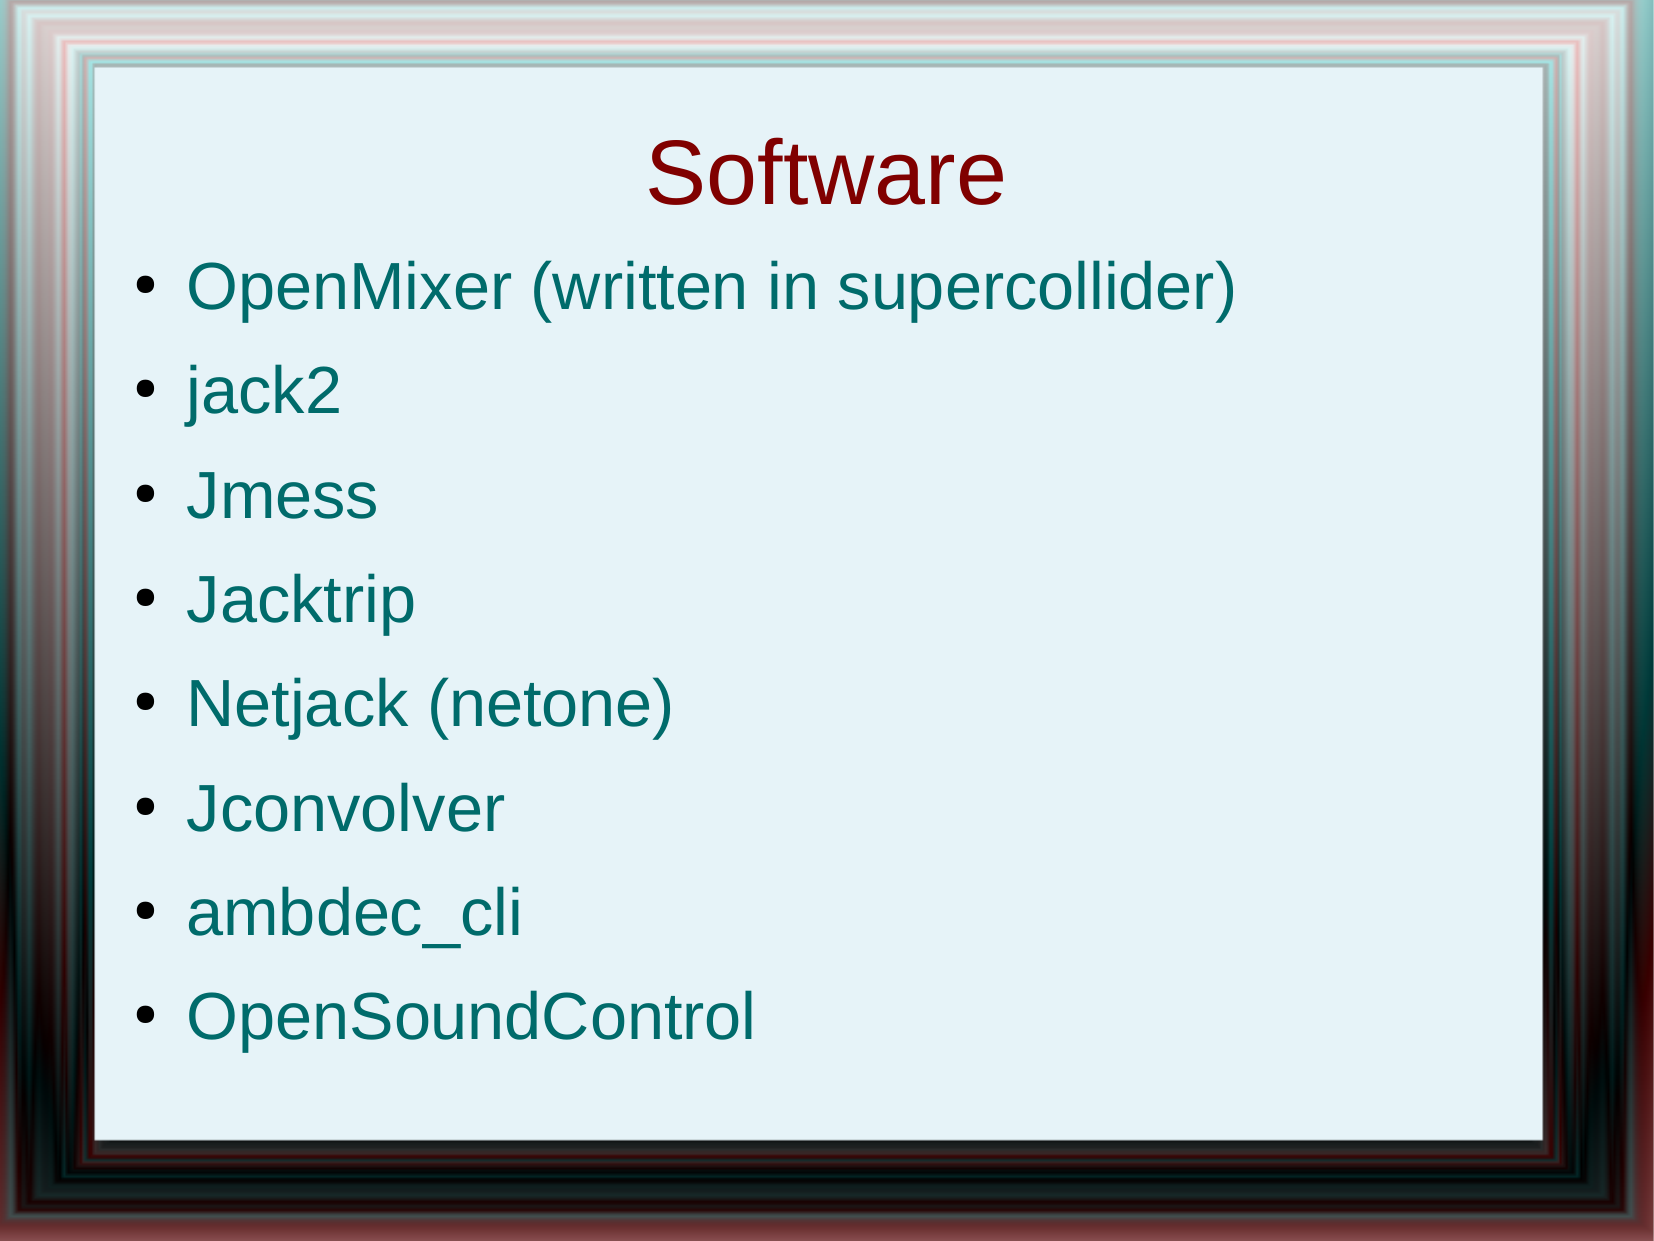

# Software
OpenMixer (written in supercollider)
jack2
Jmess
Jacktrip
Netjack (netone)
Jconvolver
ambdec_cli
OpenSoundControl